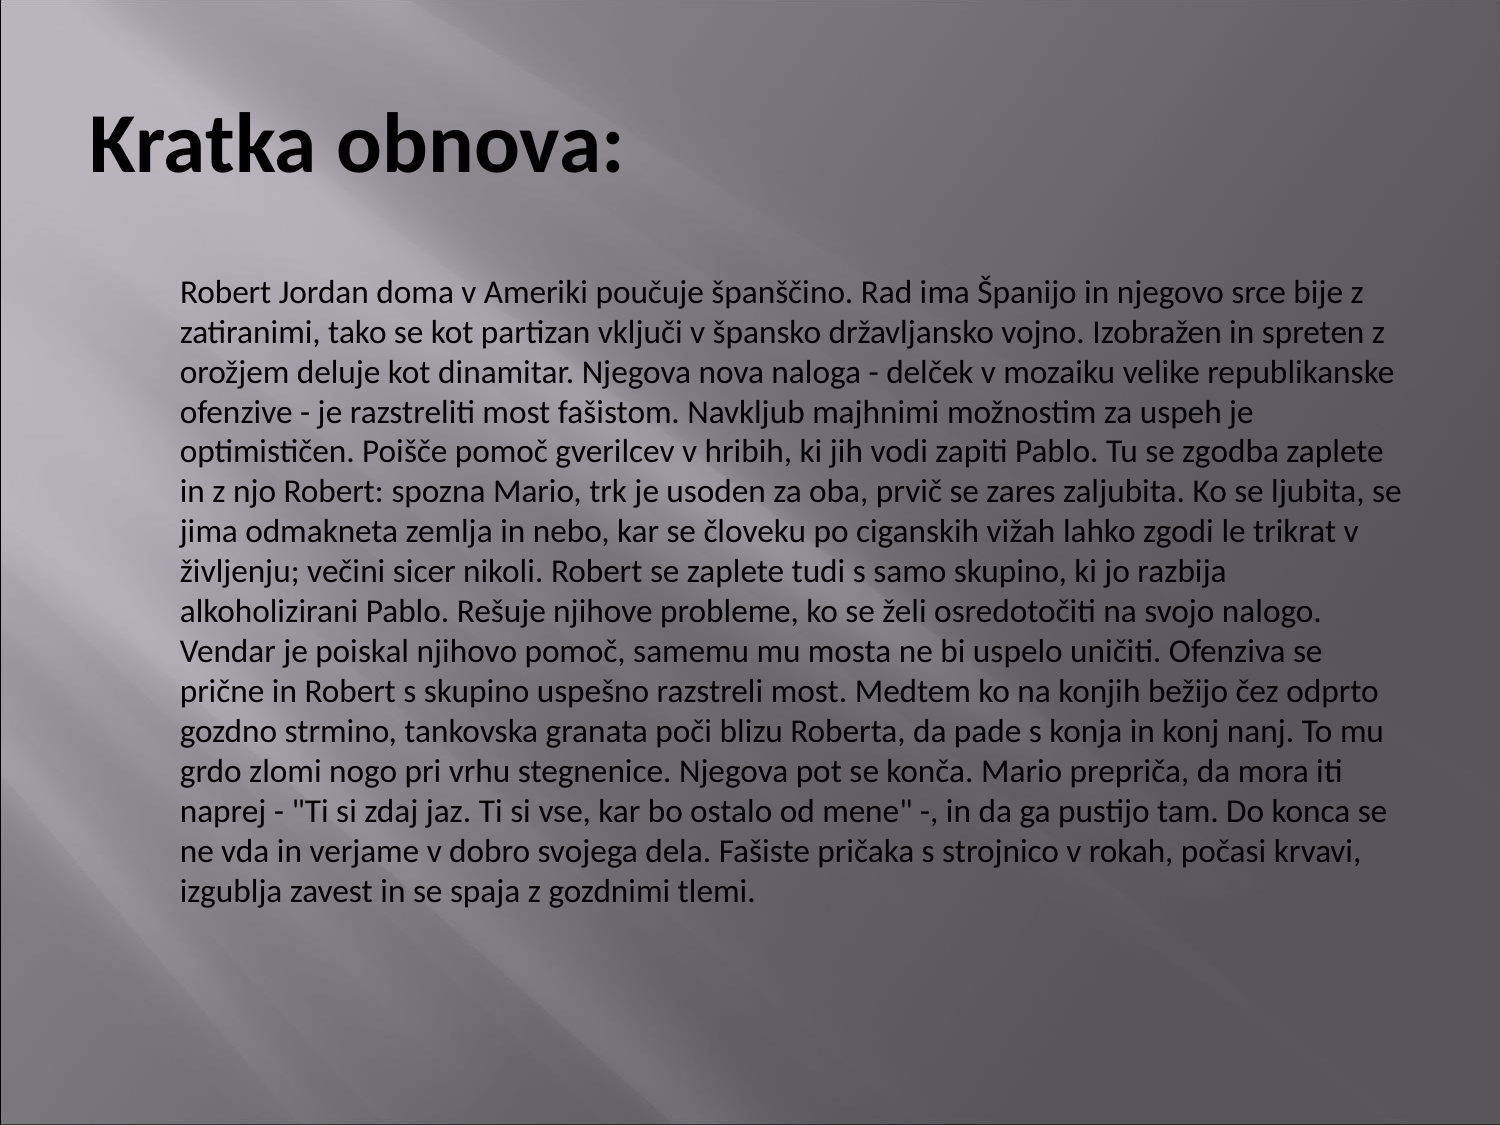

# Kratka obnova:
 Robert Jordan doma v Ameriki poučuje španščino. Rad ima Španijo in njegovo srce bije z zatiranimi, tako se kot partizan vključi v špansko državljansko vojno. Izobražen in spreten z orožjem deluje kot dinamitar. Njegova nova naloga - delček v mozaiku velike republikanske ofenzive - je razstreliti most fašistom. Navkljub majhnimi možnostim za uspeh je optimističen. Poišče pomoč gverilcev v hribih, ki jih vodi zapiti Pablo. Tu se zgodba zaplete in z njo Robert: spozna Mario, trk je usoden za oba, prvič se zares zaljubita. Ko se ljubita, se jima odmakneta zemlja in nebo, kar se človeku po ciganskih vižah lahko zgodi le trikrat v življenju; večini sicer nikoli. Robert se zaplete tudi s samo skupino, ki jo razbija alkoholizirani Pablo. Rešuje njihove probleme, ko se želi osredotočiti na svojo nalogo. Vendar je poiskal njihovo pomoč, samemu mu mosta ne bi uspelo uničiti. Ofenziva se prične in Robert s skupino uspešno razstreli most. Medtem ko na konjih bežijo čez odprto gozdno strmino, tankovska granata poči blizu Roberta, da pade s konja in konj nanj. To mu grdo zlomi nogo pri vrhu stegnenice. Njegova pot se konča. Mario prepriča, da mora iti naprej - "Ti si zdaj jaz. Ti si vse, kar bo ostalo od mene" -, in da ga pustijo tam. Do konca se ne vda in verjame v dobro svojega dela. Fašiste pričaka s strojnico v rokah, počasi krvavi, izgublja zavest in se spaja z gozdnimi tlemi.